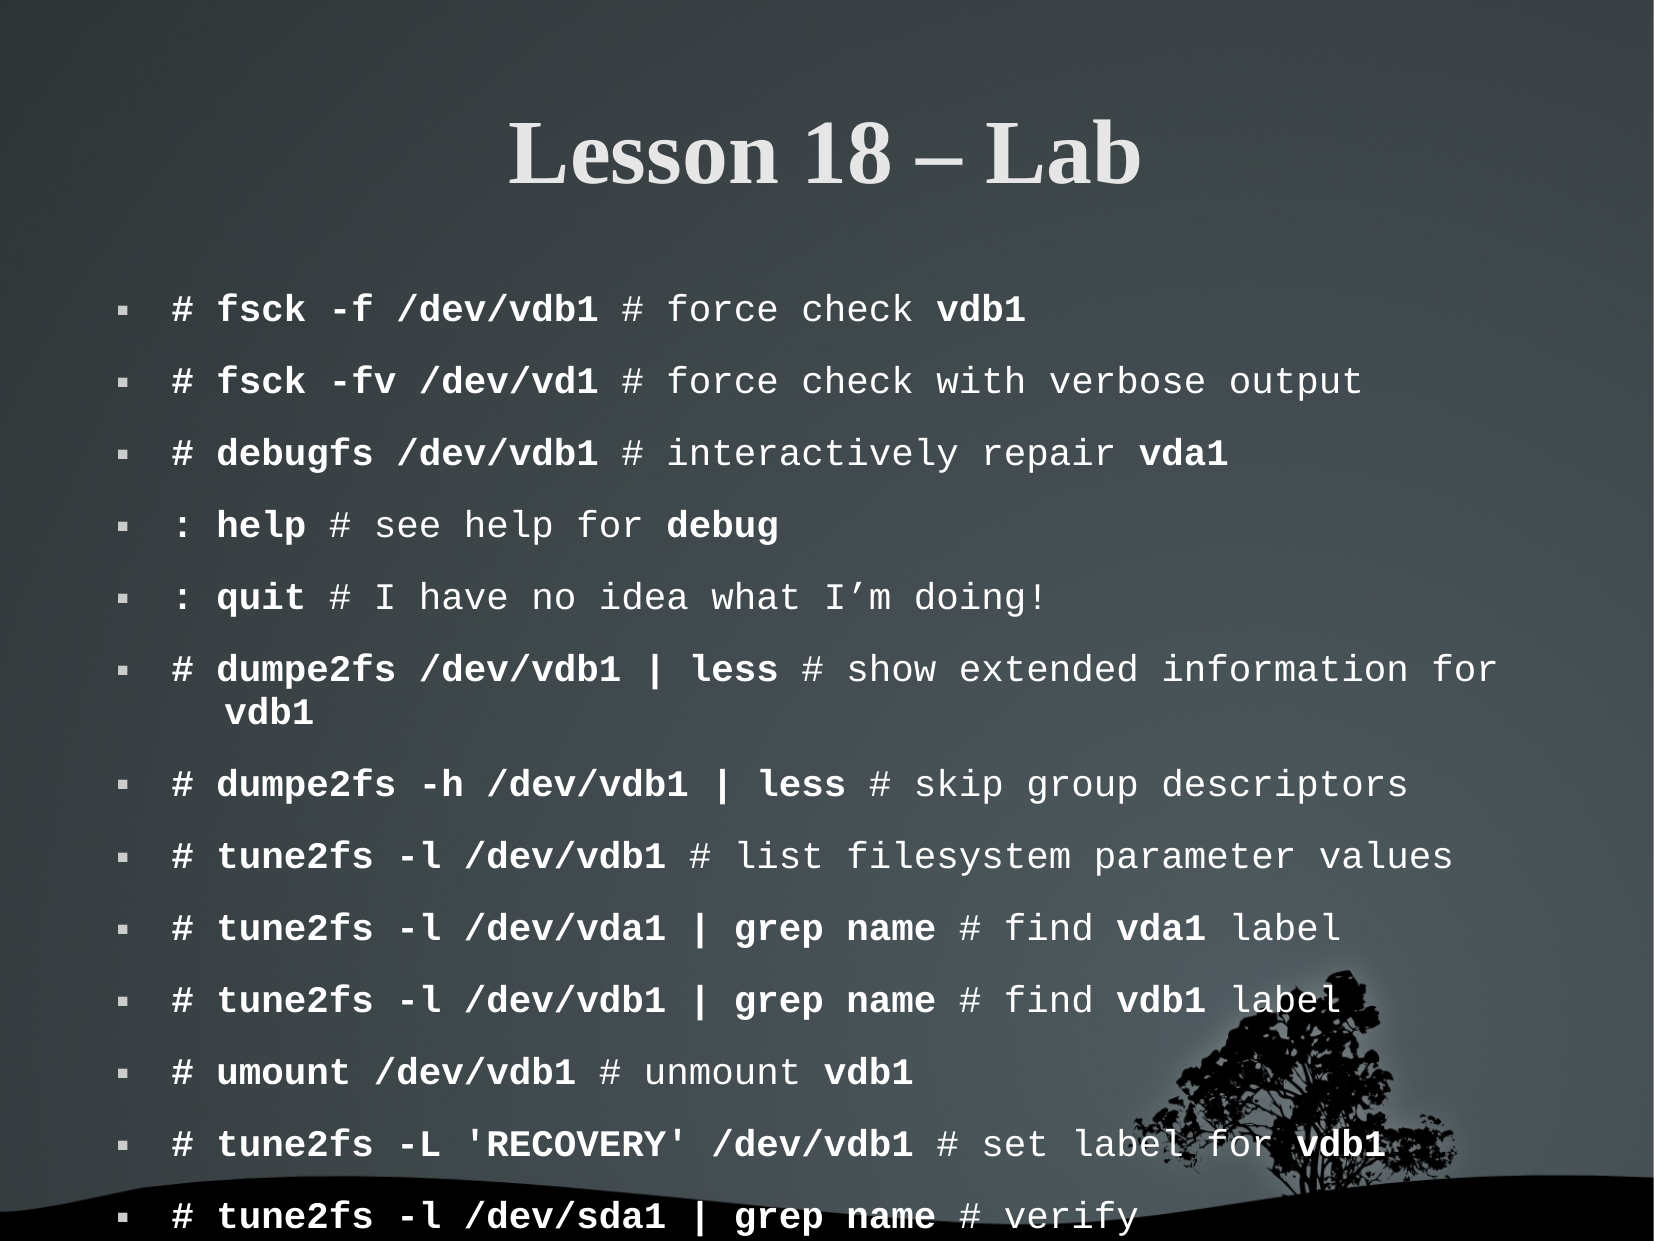

Lesson 18 – Lab
# # fsck -f /dev/vdb1 # force check vdb1
# fsck -fv /dev/vd1 # force check with verbose output
# debugfs /dev/vdb1 # interactively repair vda1
: help # see help for debug
: quit # I have no idea what I’m doing!
# dumpe2fs /dev/vdb1 | less # show extended information for vdb1
# dumpe2fs -h /dev/vdb1 | less # skip group descriptors
# tune2fs -l /dev/vdb1 # list filesystem parameter values
# tune2fs -l /dev/vda1 | grep name # find vda1 label
# tune2fs -l /dev/vdb1 | grep name # find vdb1 label
# umount /dev/vdb1 # unmount vdb1
# tune2fs -L 'RECOVERY' /dev/vdb1 # set label for vdb1
# tune2fs -l /dev/sda1 | grep name # verify